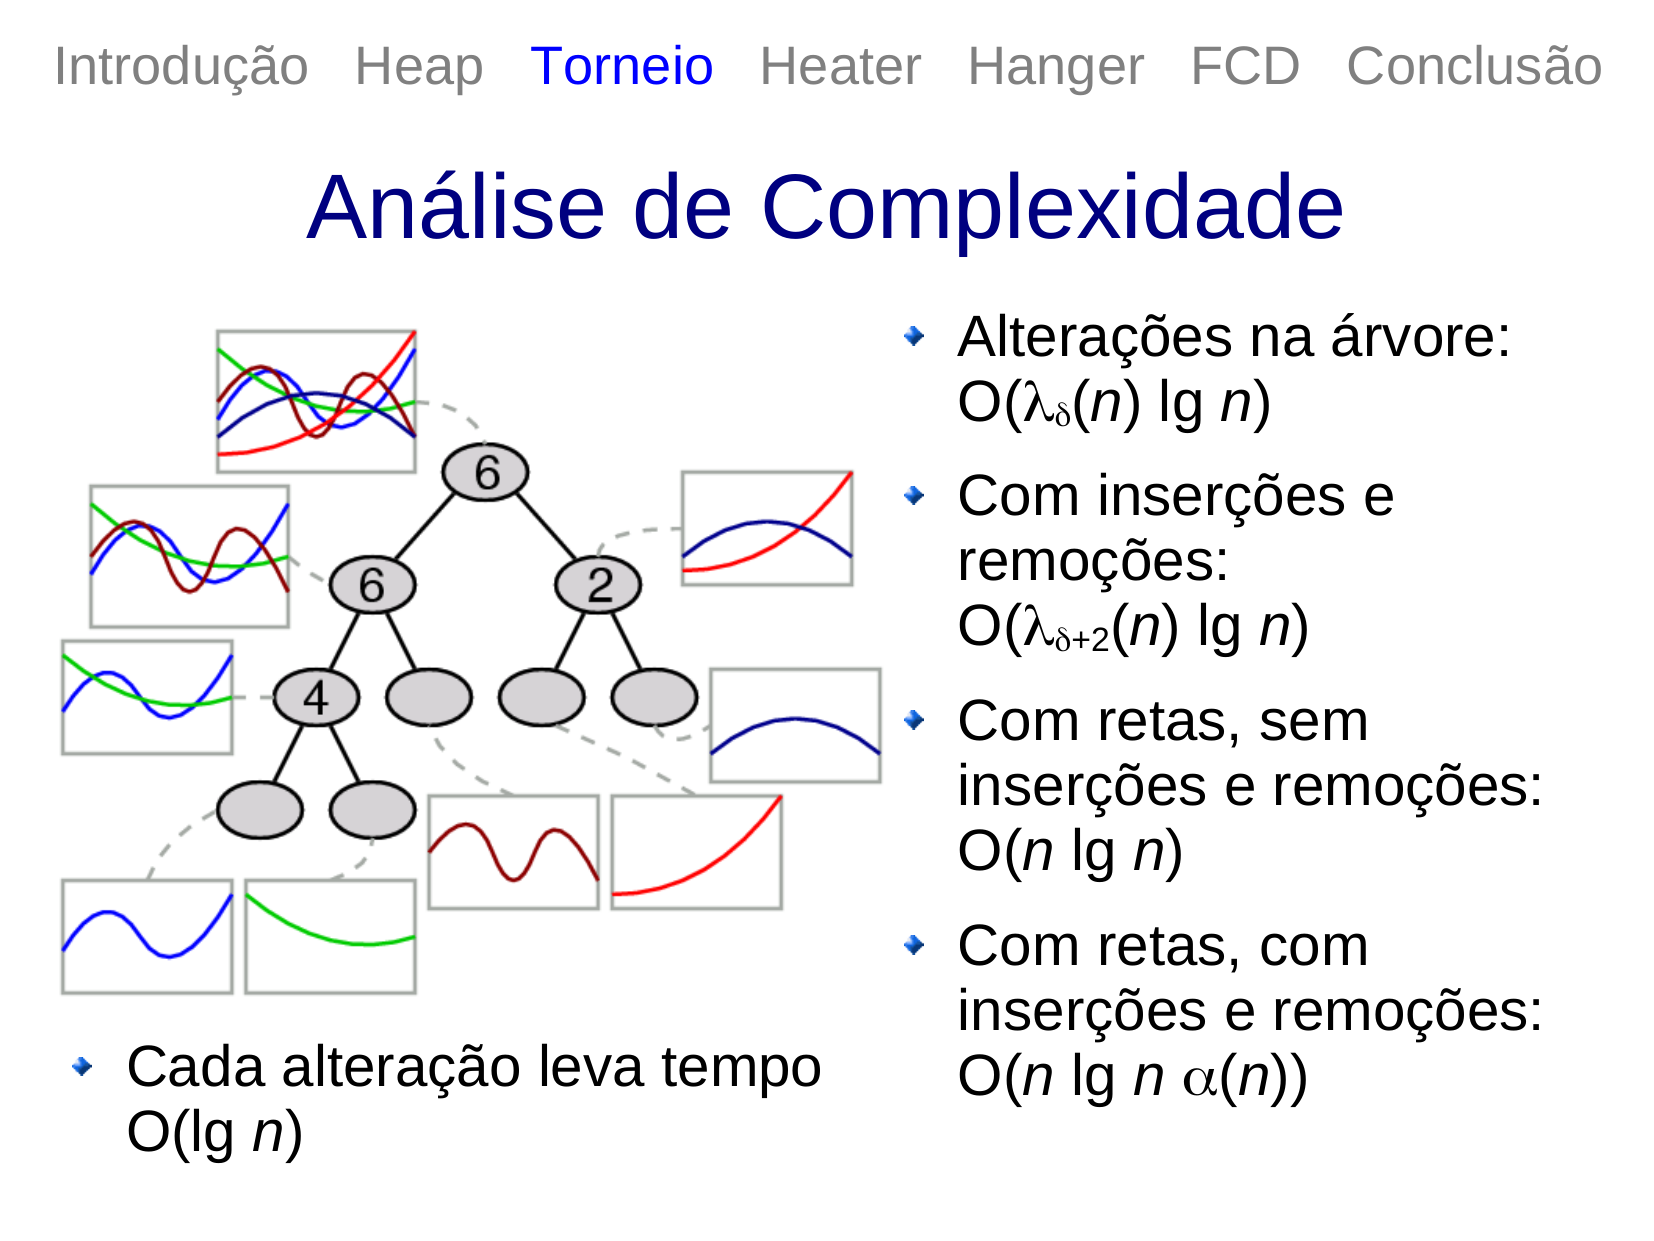

Introdução Heap Torneio Heater Hanger FCD Conclusão
# Análise de Complexidade
Alterações na árvore:
O(d(n) lg n)
Com inserções e remoções:
O(d+2(n) lg n)
Com retas, sem inserções e remoções:
O(n lg n)
Com retas, com inserções e remoções:
O(n lg n (n))
Cada alteração leva tempo O(lg n)